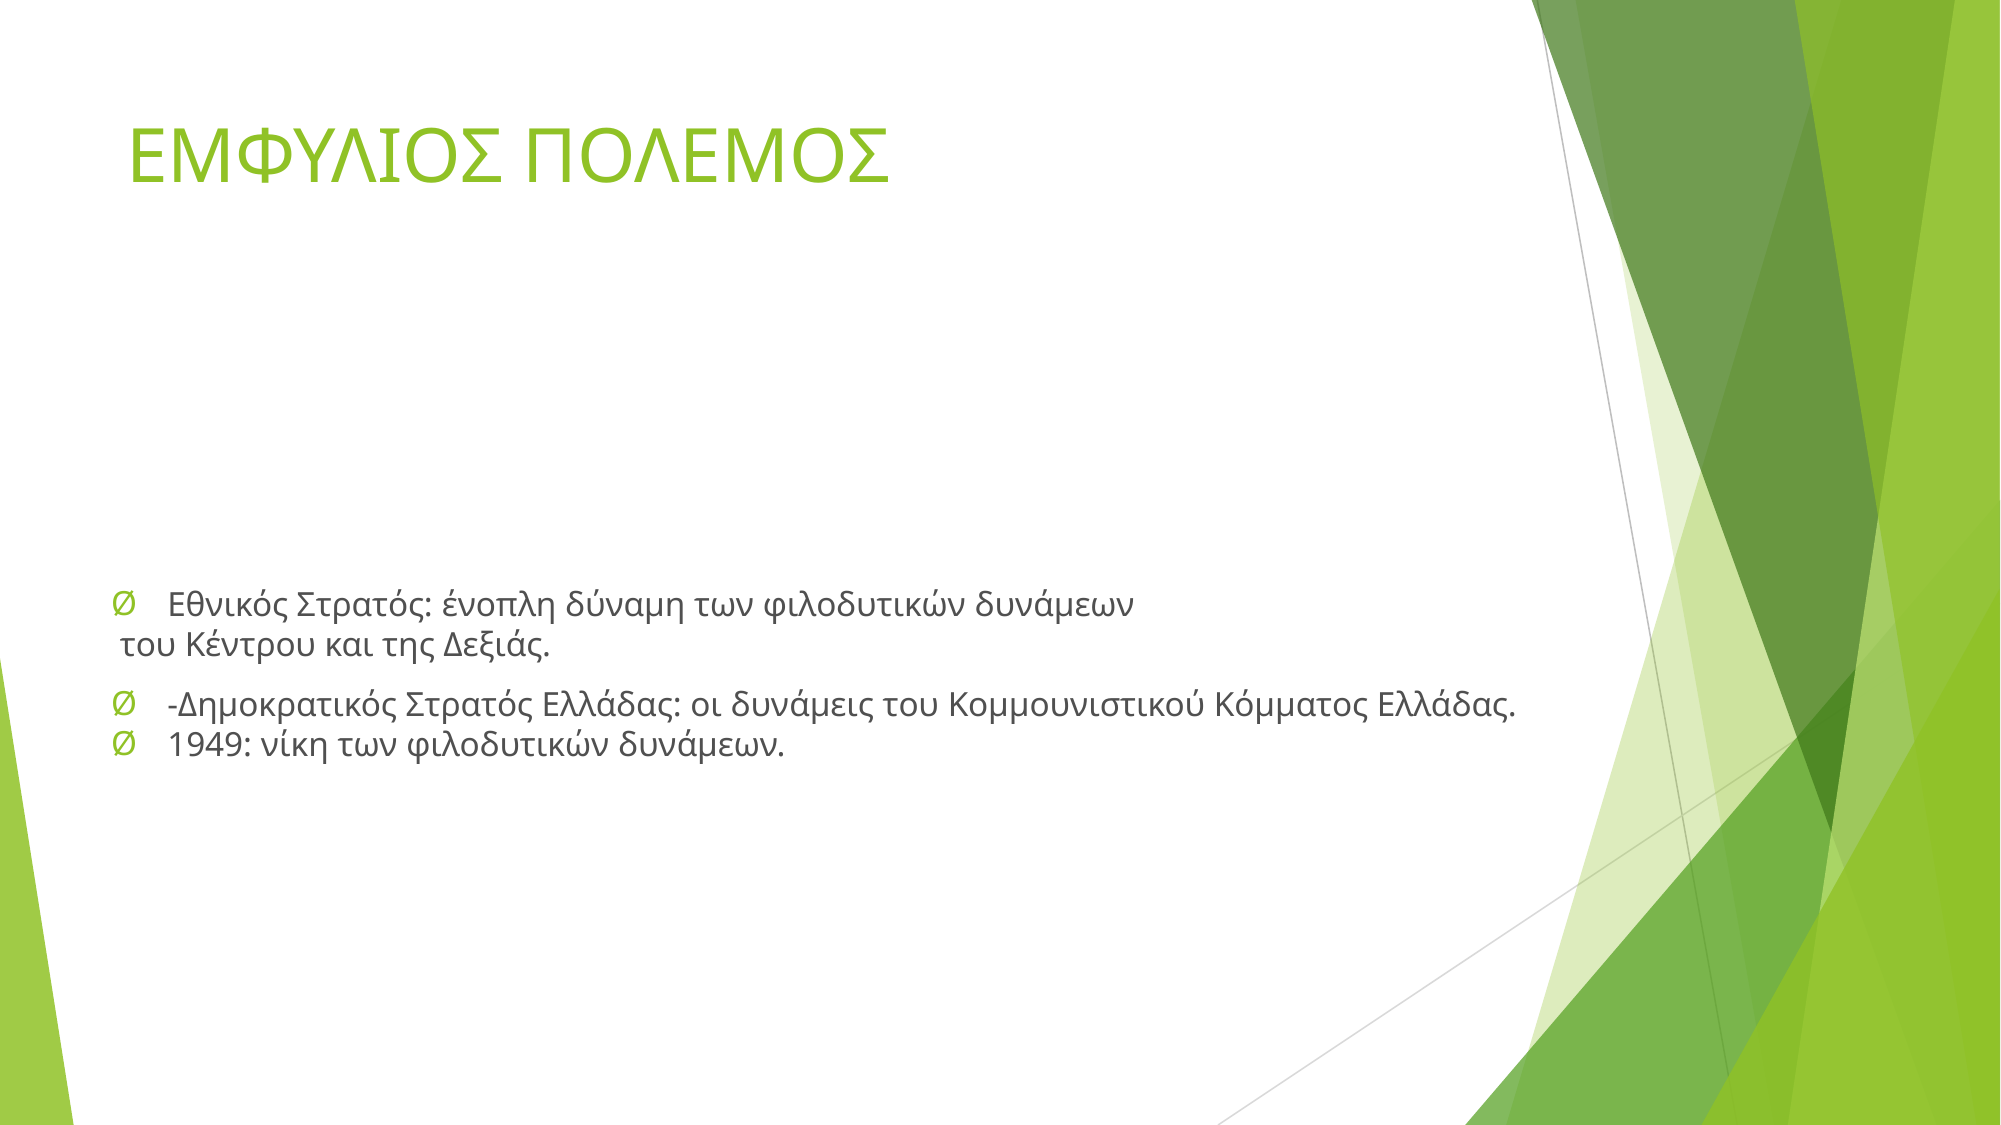

# ΕΜΦΥΛΙΟΣ ΠΟΛΕΜΟΣ
Εθνικός Στρατός: ένοπλη δύναμη των φιλοδυτικών δυνάμεων
 του Κέντρου και της Δεξιάς.
-Δημοκρατικός Στρατός Ελλάδας: οι δυνάμεις του Κομμουνιστικού Κόμματος Ελλάδας.
1949: νίκη των φιλοδυτικών δυνάμεων.